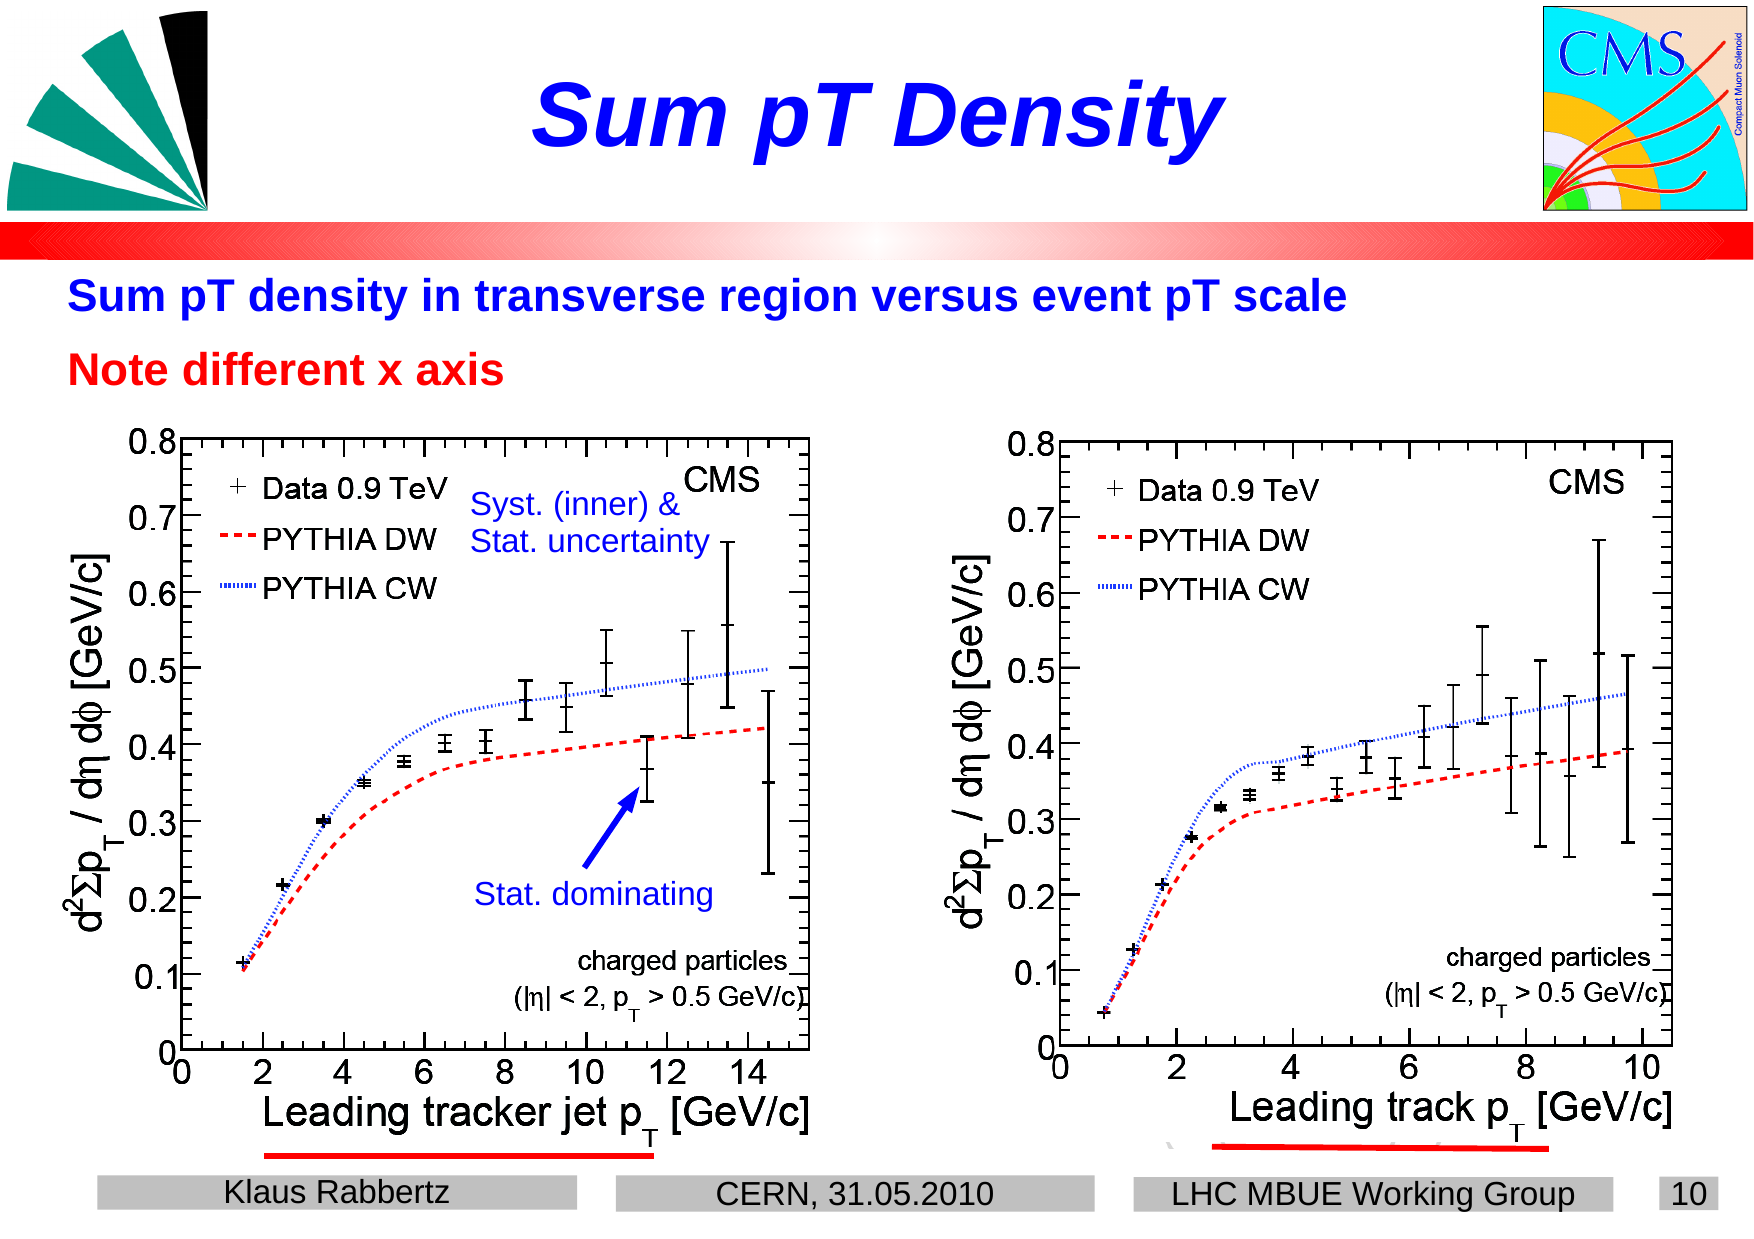

# Sum pT Density
Sum pT density in transverse region versus event pT scale
Note different x axis
Syst. (inner) &
Stat. uncertainty
Stat. dominating